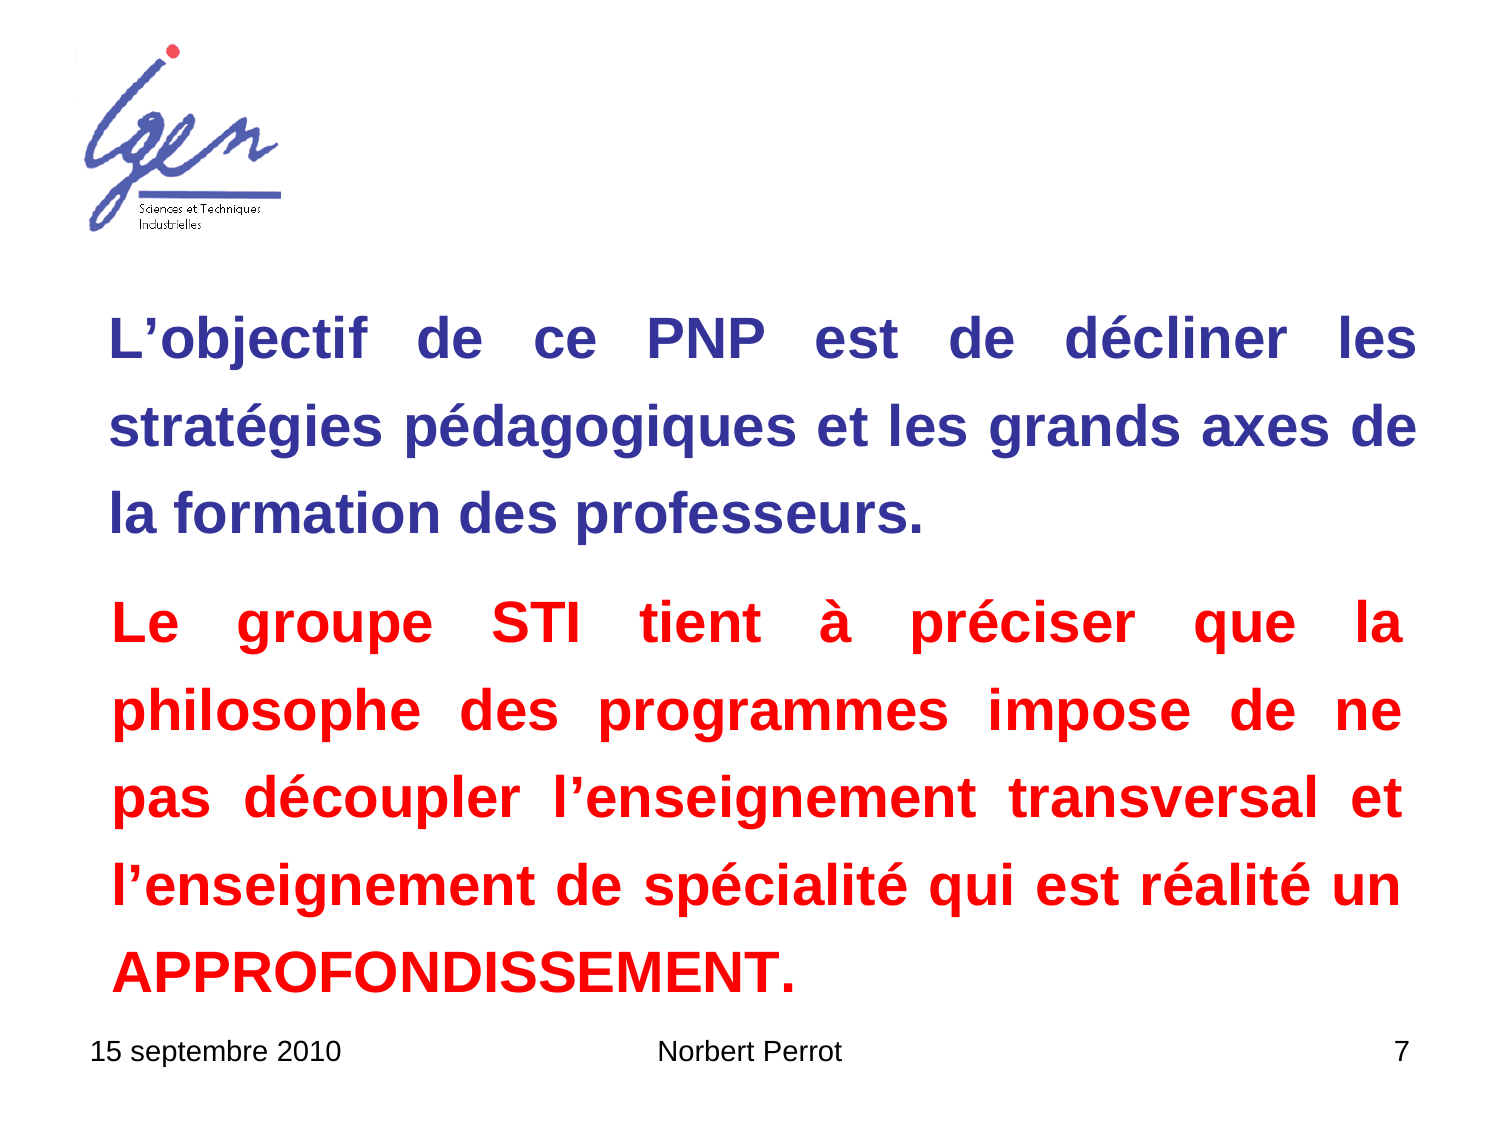

L’objectif de ce PNP est de décliner les stratégies pédagogiques et les grands axes de la formation des professeurs.
Le groupe STI tient à préciser que la philosophe des programmes impose de ne pas découpler l’enseignement transversal et l’enseignement de spécialité qui est réalité un APPROFONDISSEMENT.
15 septembre 2010
Norbert Perrot